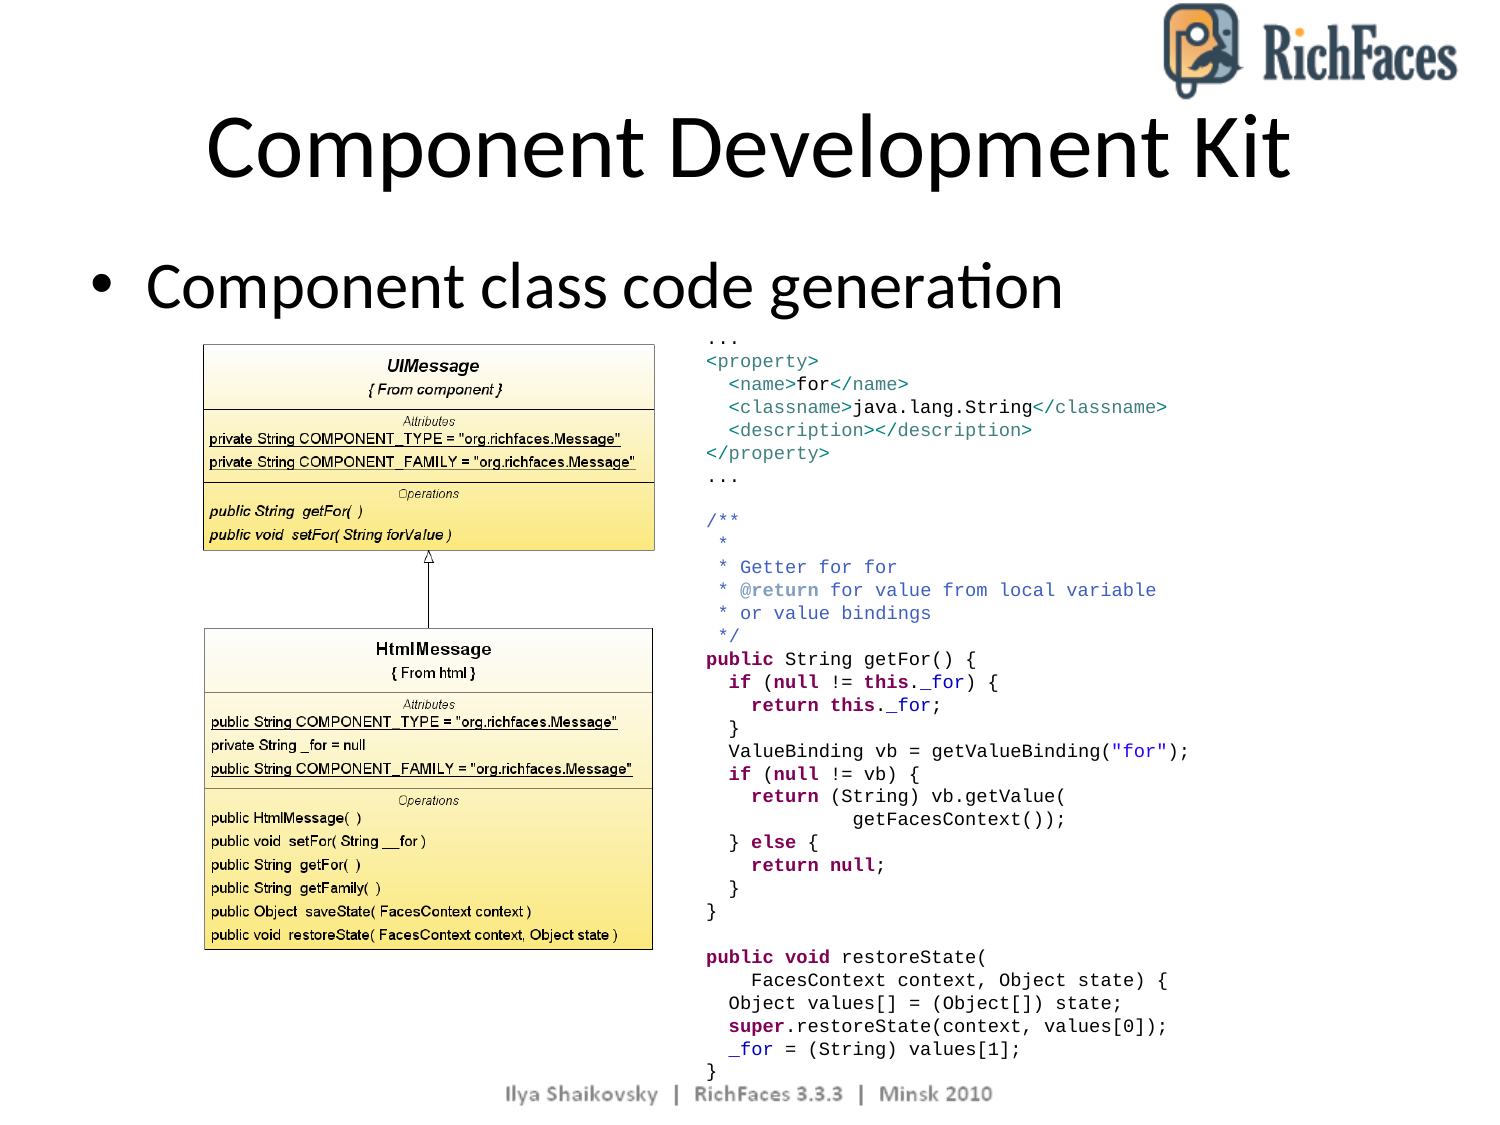

# Component Development Kit
Component class code generation
...
<property>
 <name>for</name>
 <classname>java.lang.String</classname>
 <description></description>
</property>
...
/**
 *
 * Getter for for
 * @return for value from local variable
 * or value bindings
 */
public String getFor() {
 if (null != this._for) {
 return this._for;
 }
 ValueBinding vb = getValueBinding("for");
 if (null != vb) {
 return (String) vb.getValue(
 getFacesContext());
 } else {
 return null;
 }
}
public void restoreState(
 FacesContext context, Object state) {
 Object values[] = (Object[]) state;
 super.restoreState(context, values[0]);
 _for = (String) values[1];
}